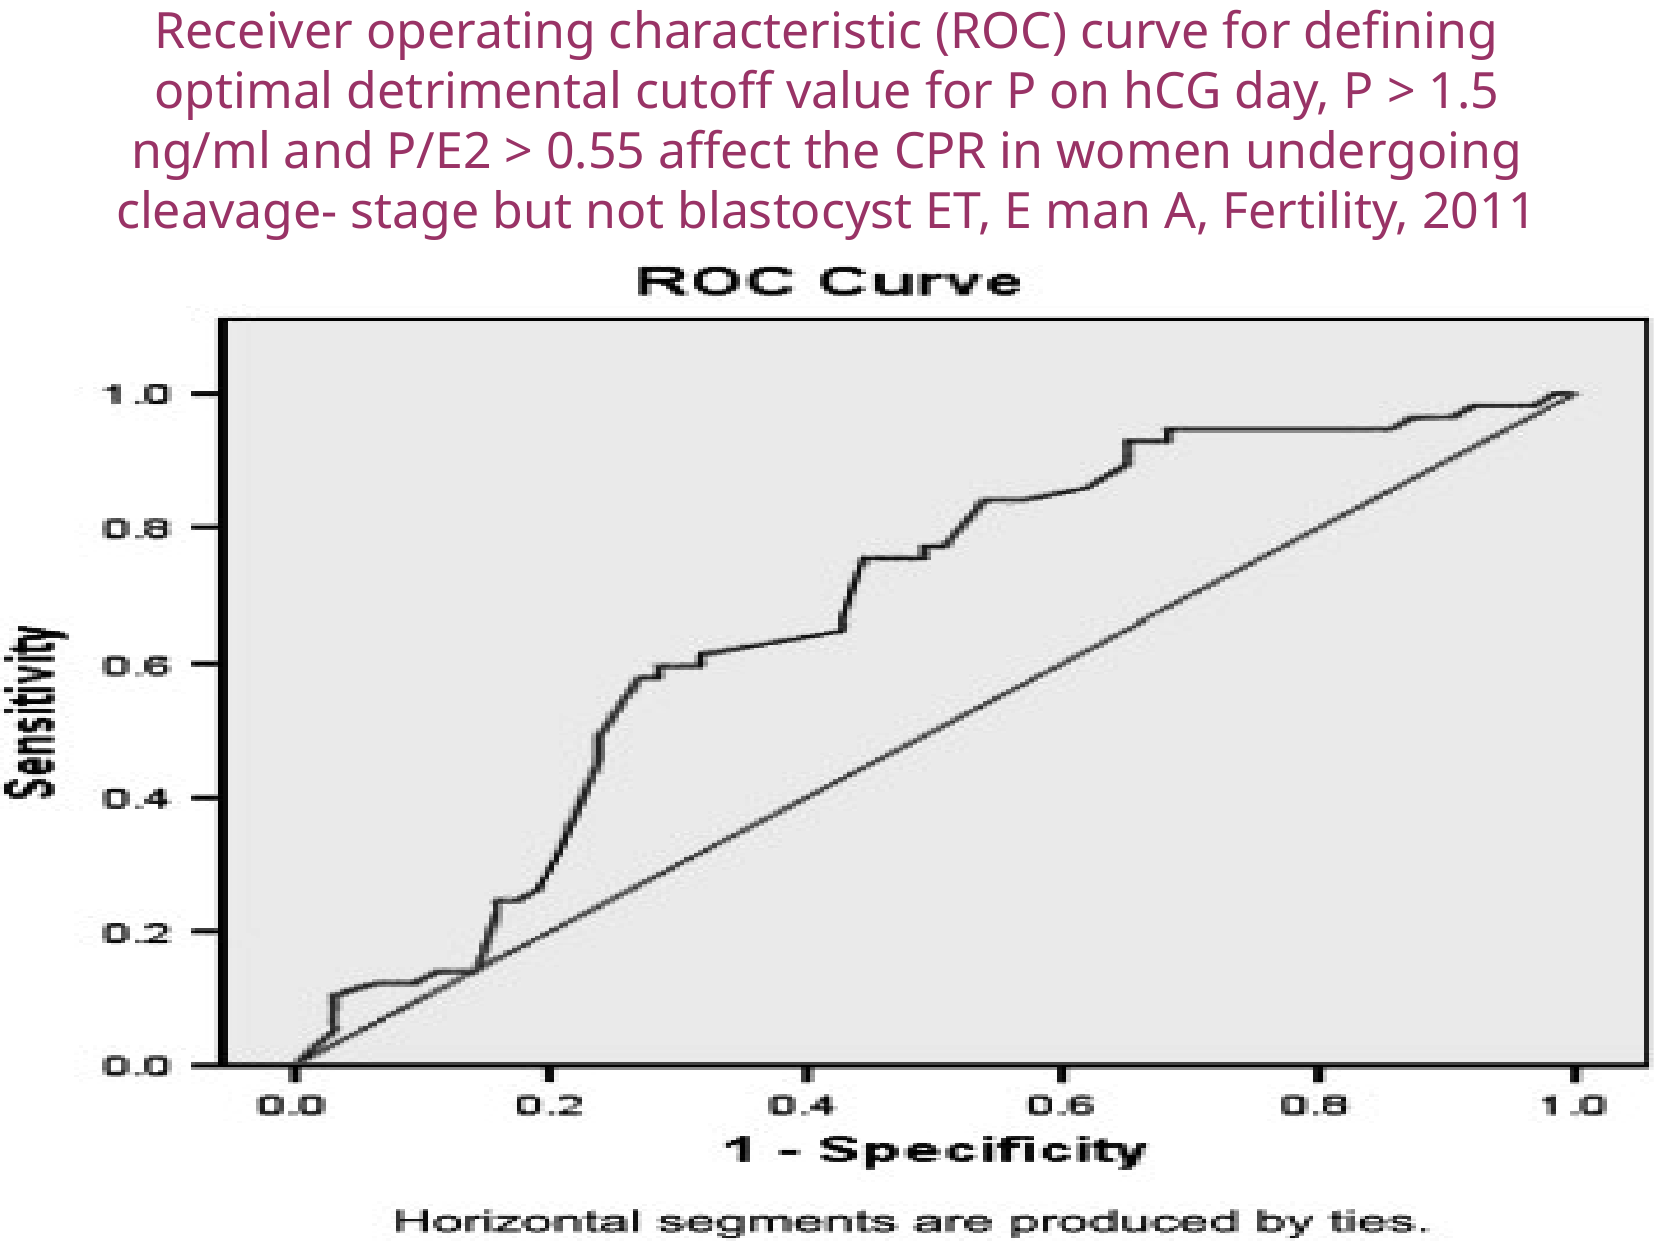

# Receiver operating characteristic (ROC) curve for defining optimal detrimental cutoff value for P on hCG day, P > 1.5 ng/ml and P/E2 > 0.55 affect the CPR in women undergoing cleavage- stage but not blastocyst ET, E man A, Fertility, 2011